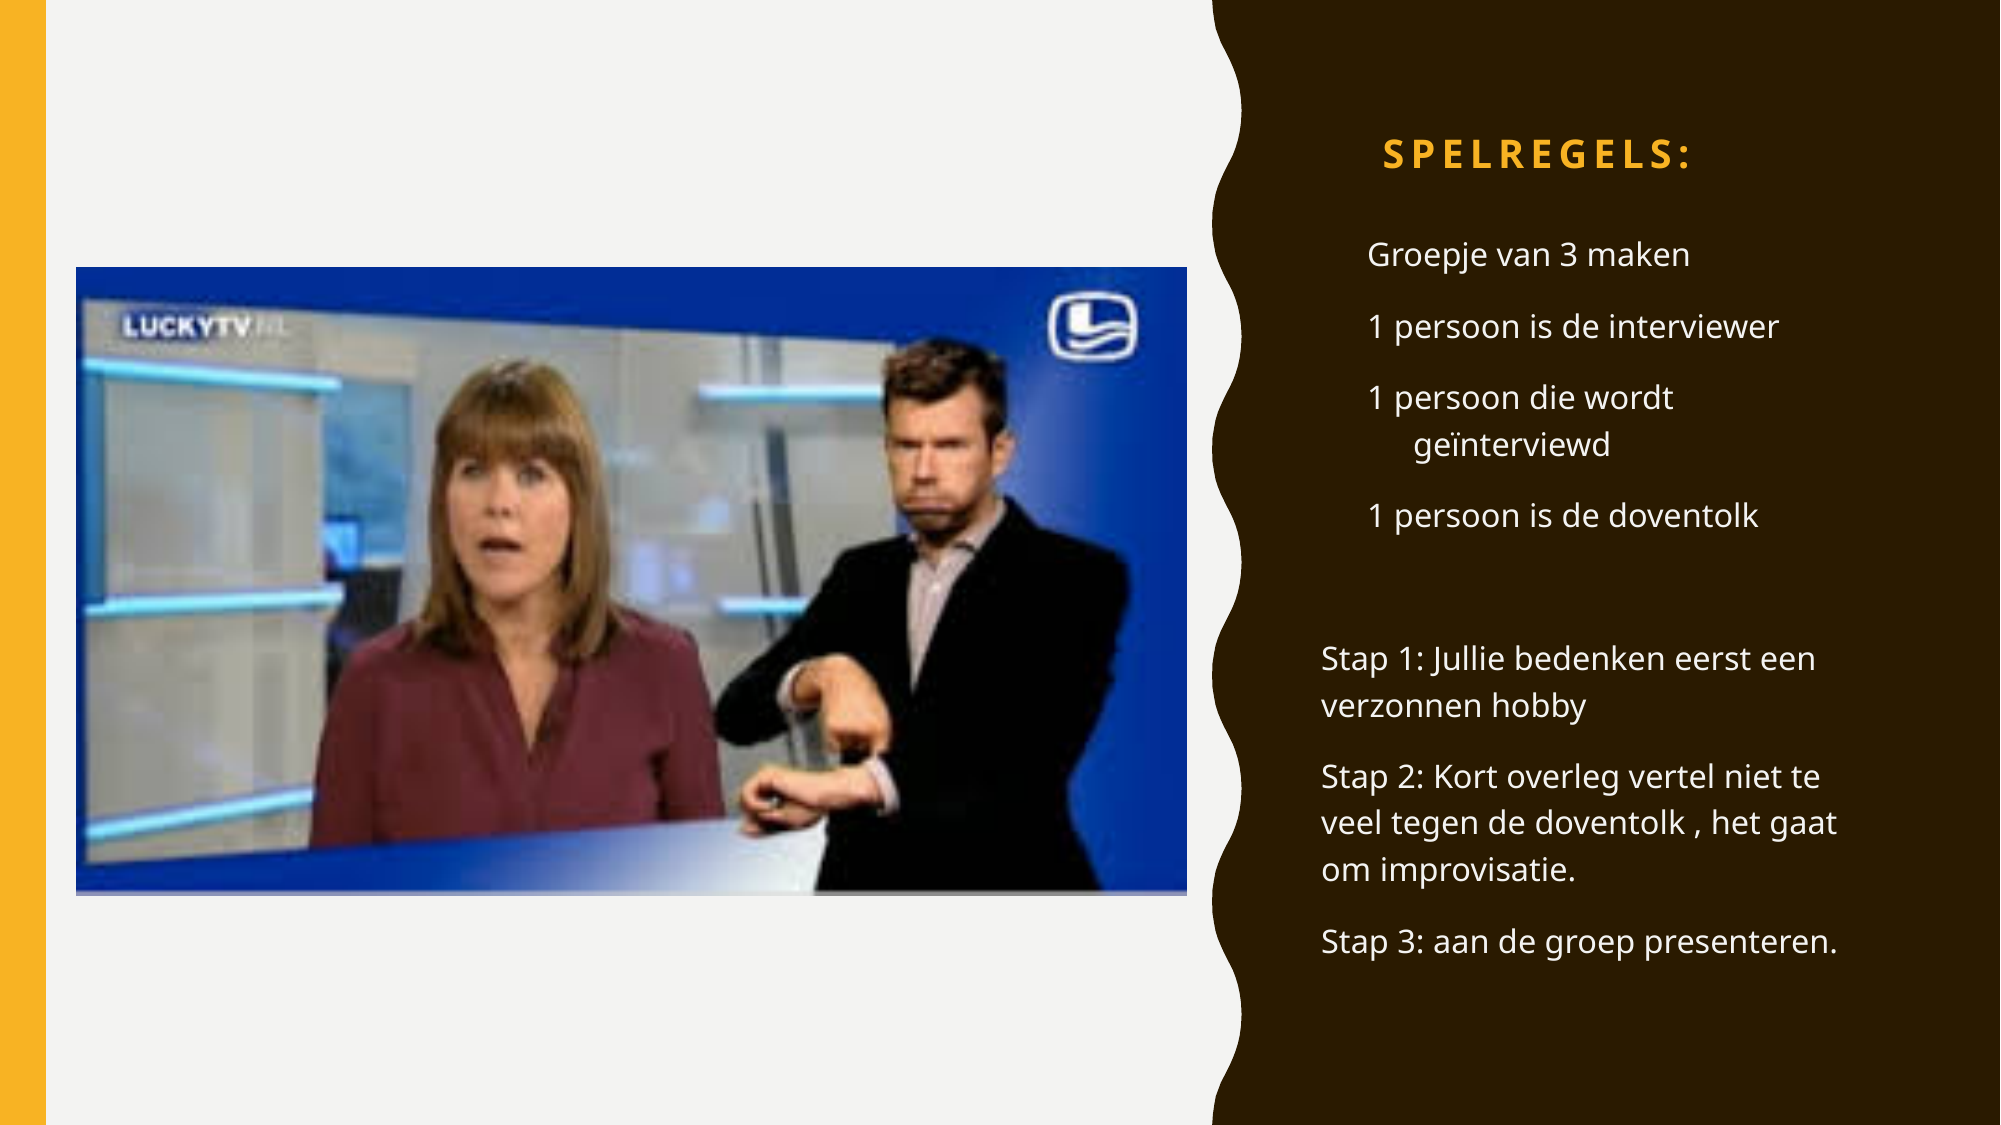

# Spelregels:
Groepje van 3 maken
1 persoon is de interviewer
1 persoon die wordt geïnterviewd
1 persoon is de doventolk
Stap 1: Jullie bedenken eerst een verzonnen hobby
Stap 2: Kort overleg vertel niet te veel tegen de doventolk , het gaat om improvisatie.
Stap 3: aan de groep presenteren.